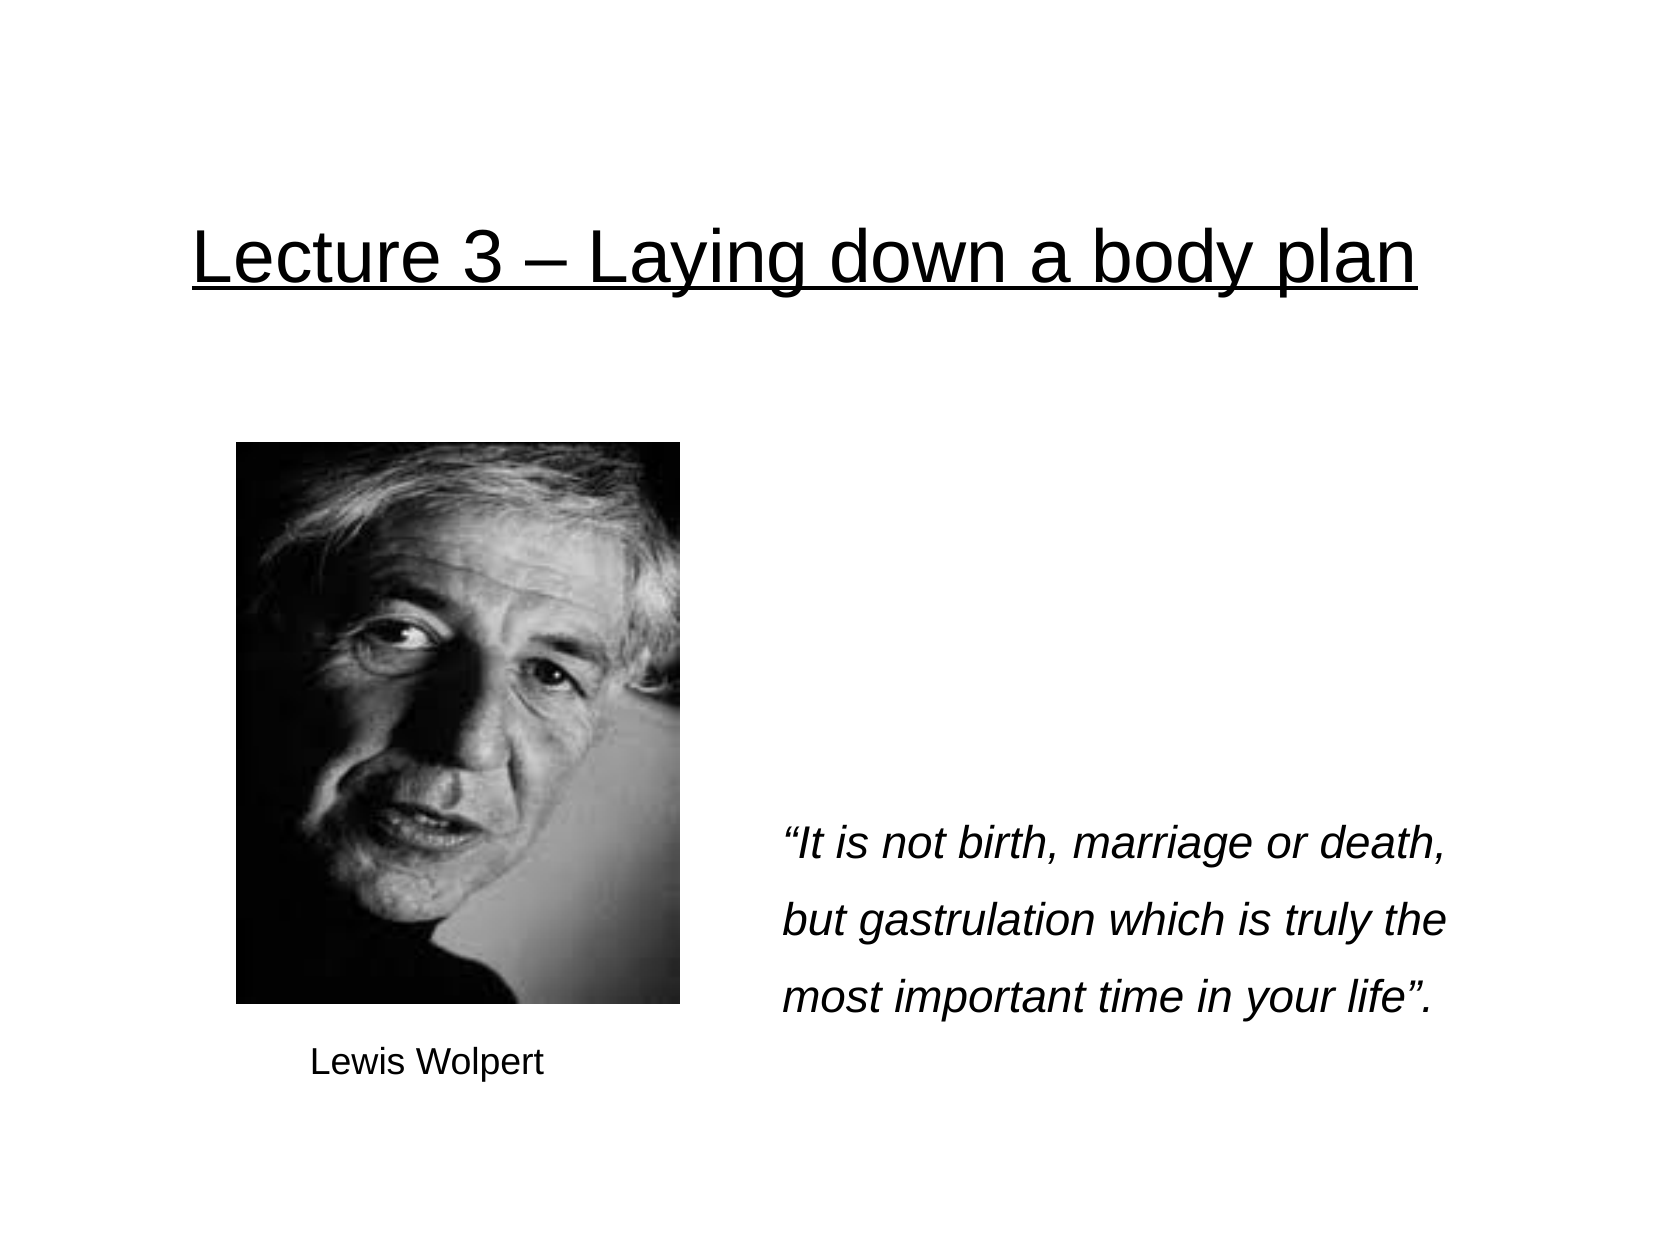

Lecture 3 – Laying down a body plan
“It is not birth, marriage or death, but gastrulation which is truly the most important time in your life”.
Lewis Wolpert